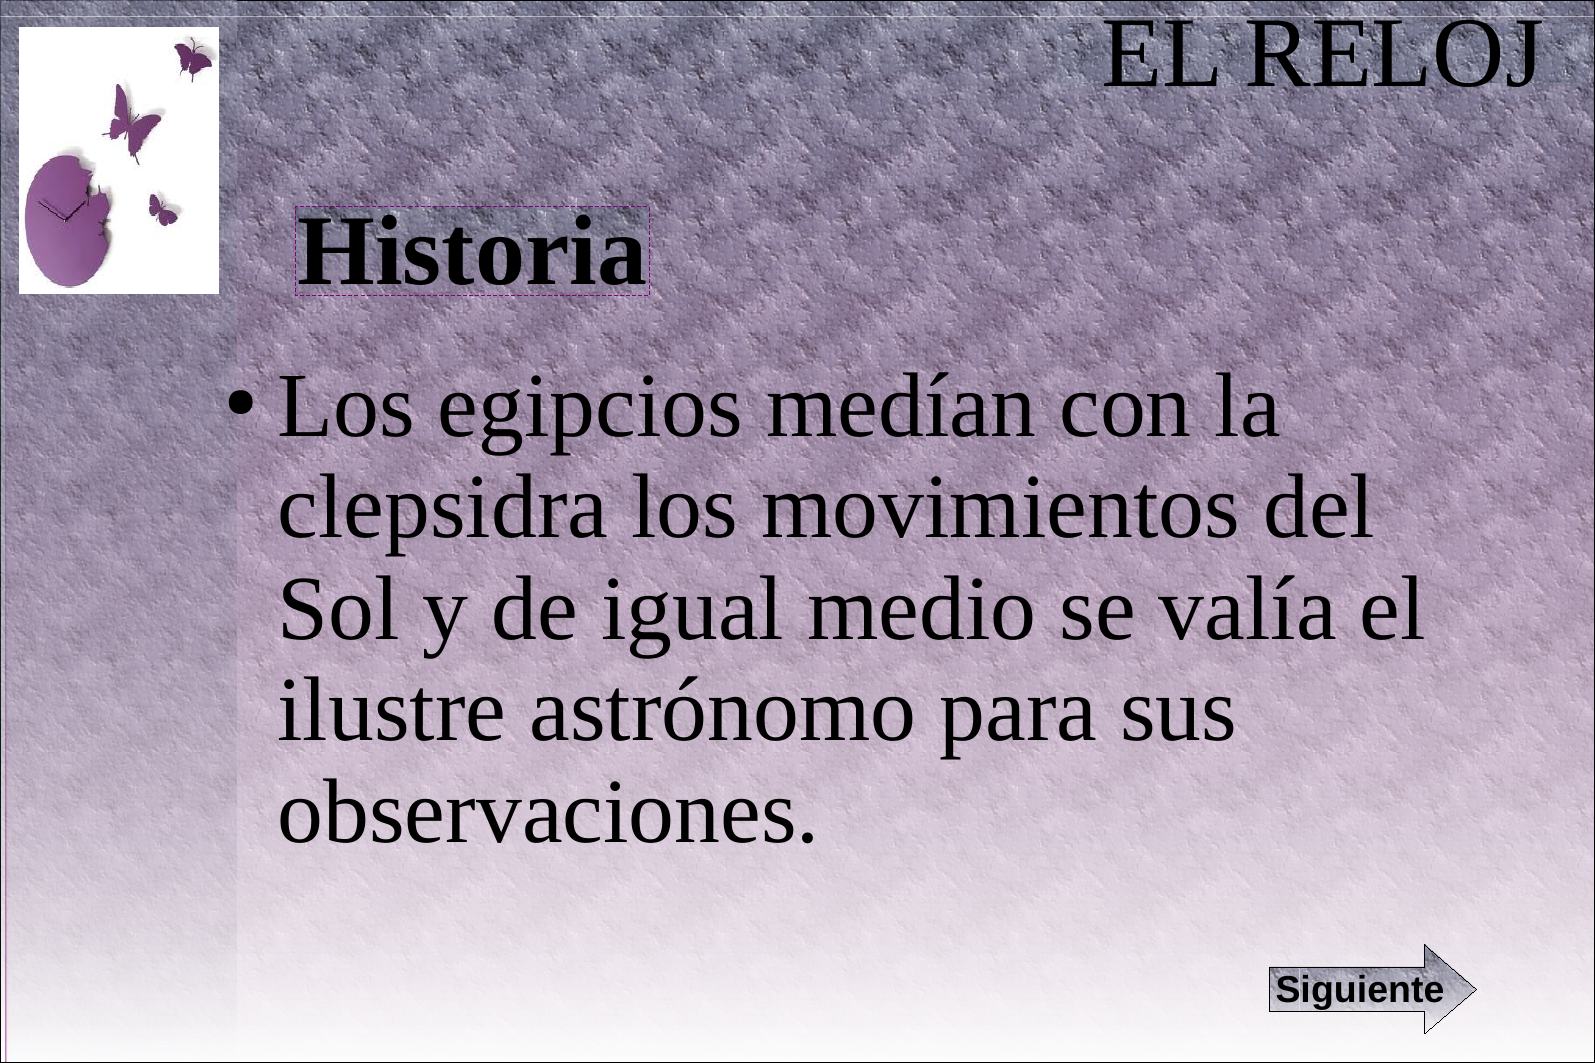

EL RELOJ
Historia
# Los egipcios medían con la clepsidra los movimientos del Sol y de igual medio se valía el ilustre astrónomo para sus observaciones.
Siguiente